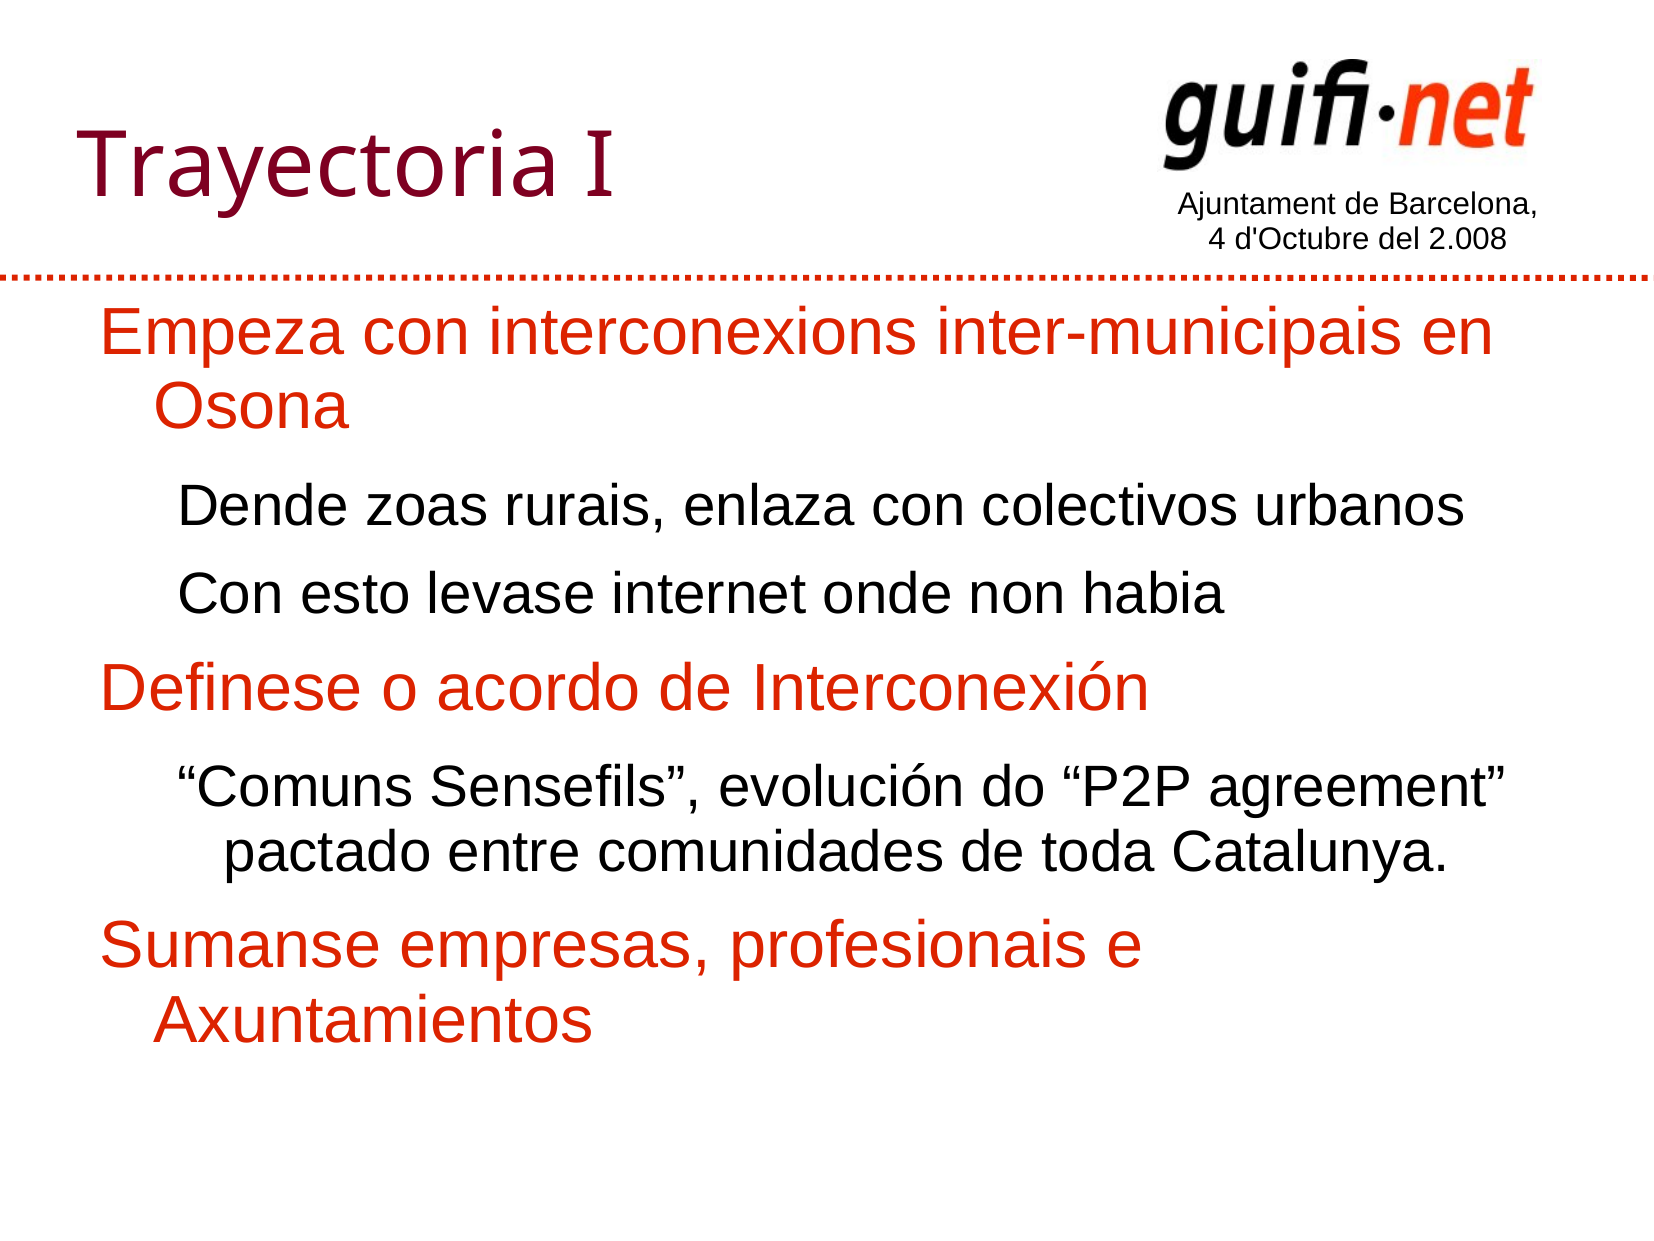

Trayectoria I
Empeza con interconexions inter-municipais en Osona
Dende zoas rurais, enlaza con colectivos urbanos
Con esto levase internet onde non habia
Definese o acordo de Interconexión
“Comuns Sensefils”, evolución do “P2P agreement” pactado entre comunidades de toda Catalunya.
Sumanse empresas, profesionais e Axuntamientos